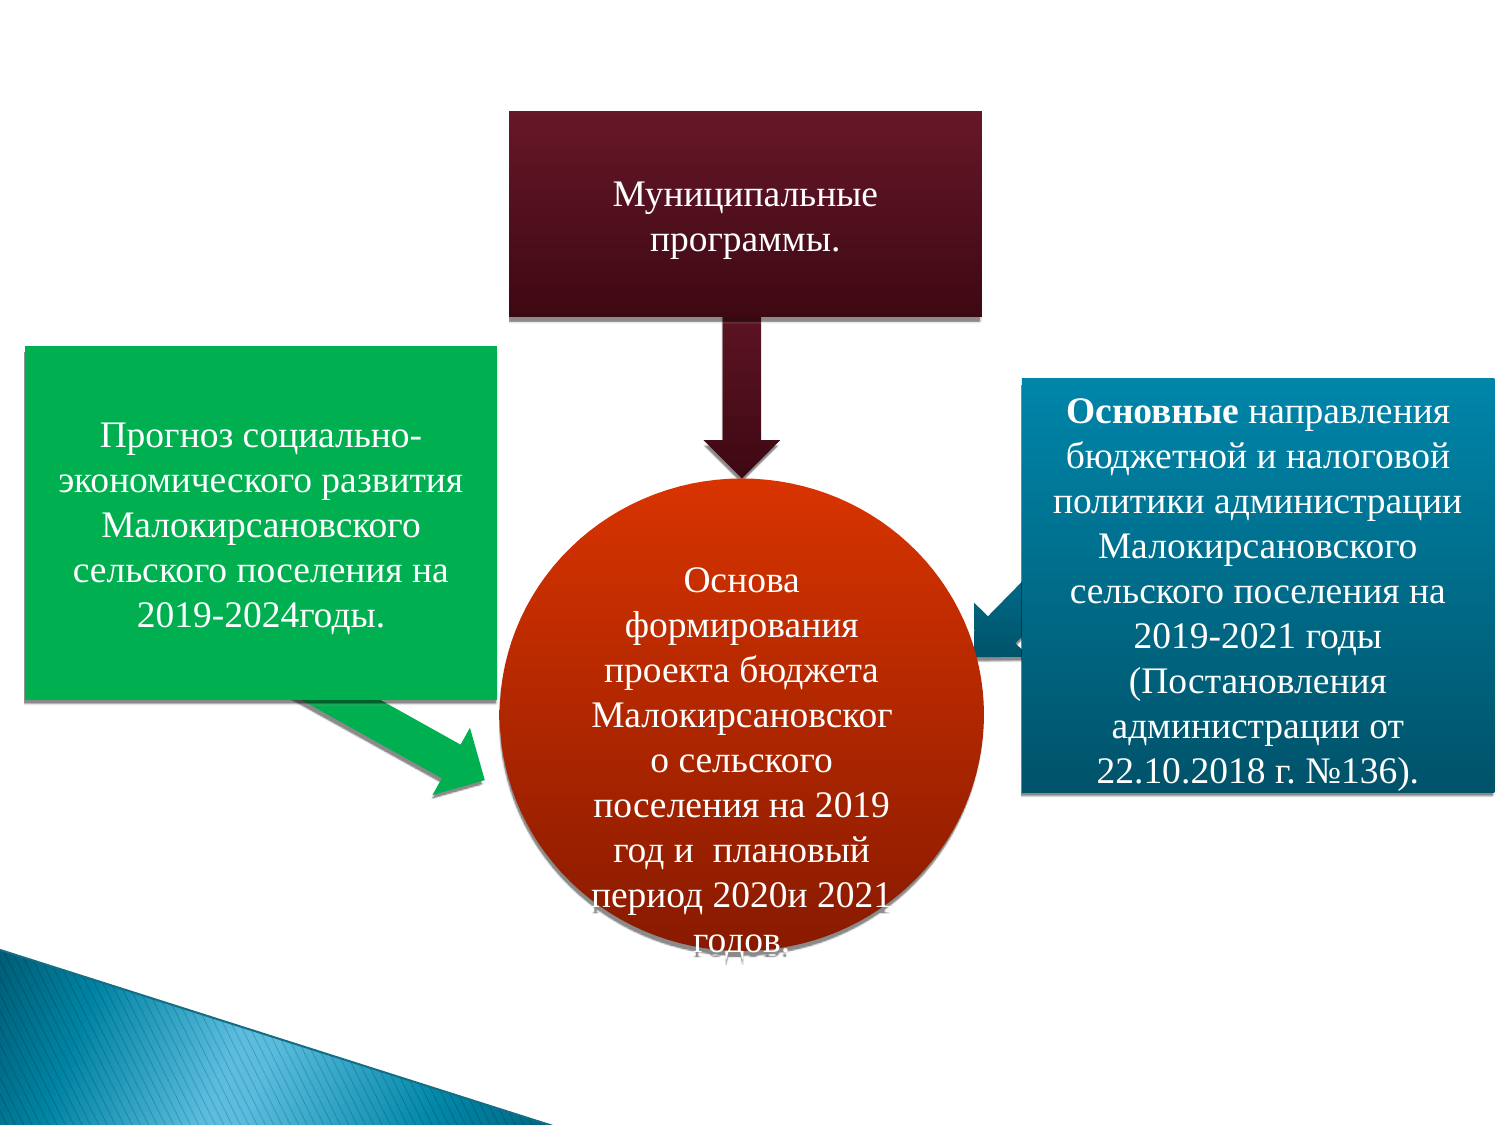

Муниципальные программы.
Прогноз социально-экономического развития Малокирсановского сельского поселения на 2019-2024годы.
Основные направления бюджетной и налоговой политики администрации Малокирсановского сельского поселения на 2019-2021 годы
(Постановления администрации от 22.10.2018 г. №136).
Основа формирования проекта бюджета Малокирсановского сельского поселения на 2019 год и плановый период 2020и 2021 годов.